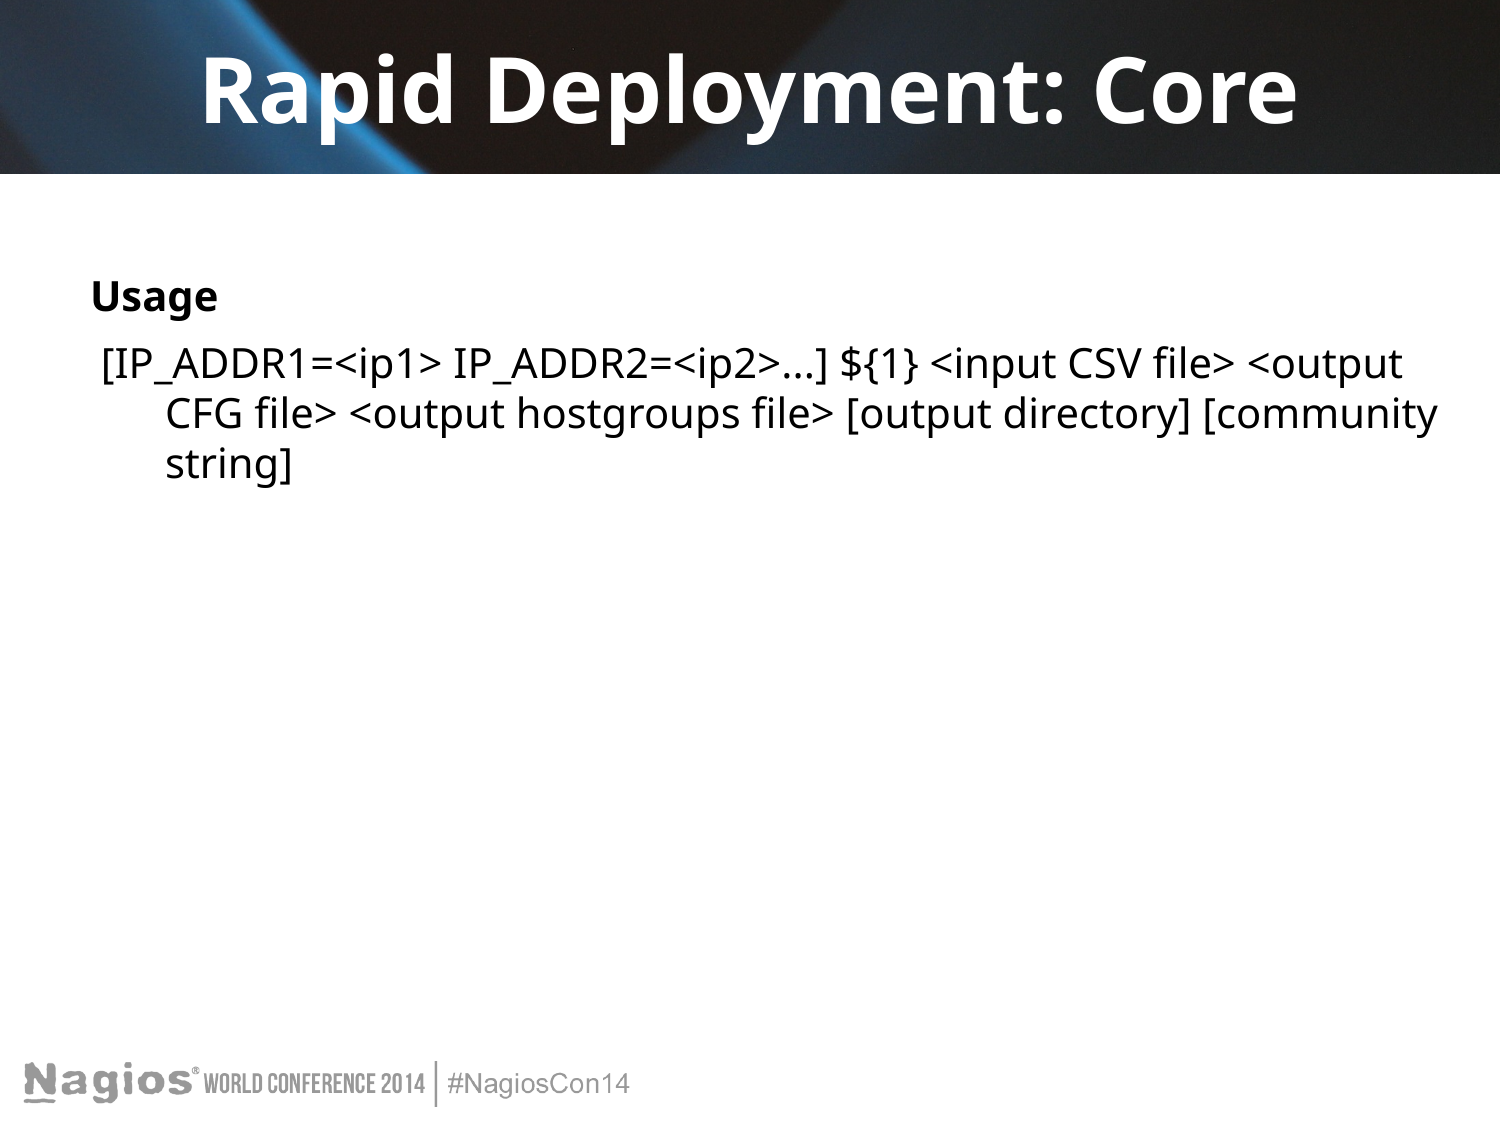

# Rapid Deployment: Core
Usage
 [IP_ADDR1=<ip1> IP_ADDR2=<ip2>...] ${1} <input CSV file> <output CFG file> <output hostgroups file> [output directory] [community string]